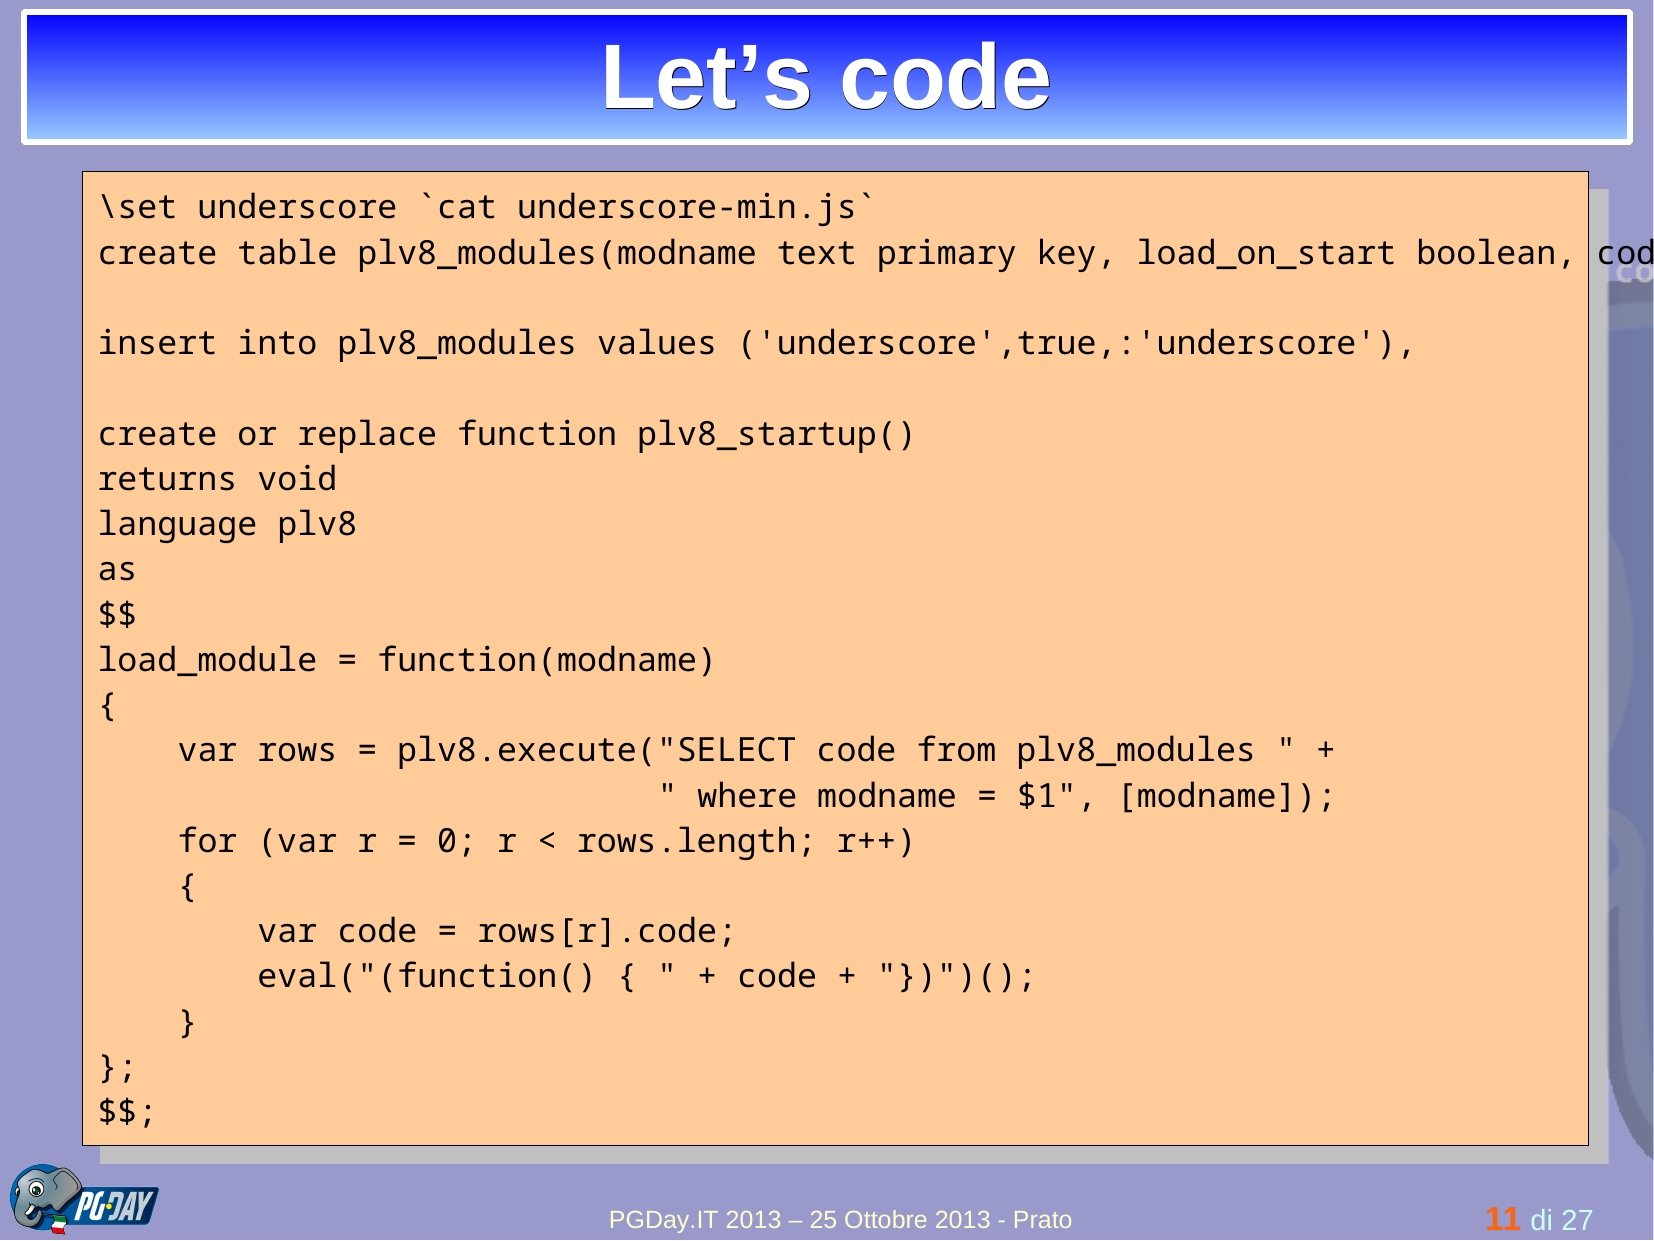

# Let’s code
\set underscore `cat underscore-min.js`
create table plv8_modules(modname text primary key, load_on_start boolean, code text);
insert into plv8_modules values ('underscore',true,:'underscore'),
create or replace function plv8_startup()
returns void
language plv8
as
$$
load_module = function(modname)
{
 var rows = plv8.execute("SELECT code from plv8_modules " +
 " where modname = $1", [modname]);
 for (var r = 0; r < rows.length; r++)
 {
 var code = rows[r].code;
 eval("(function() { " + code + "})")();
 }
};
$$;